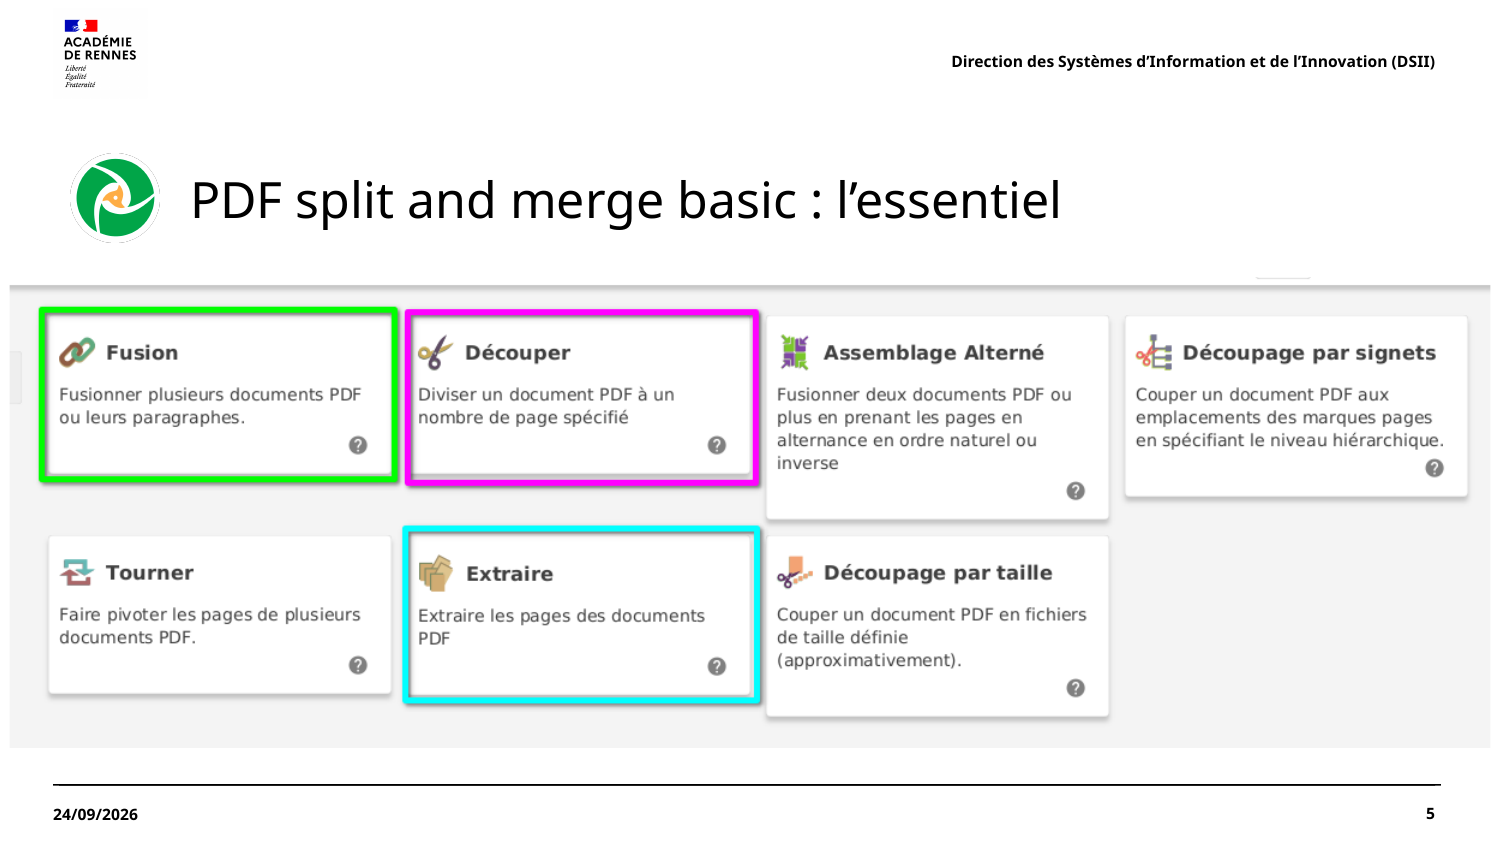

Direction des Systèmes d’Information et de l’Innovation (DSII)
# PDF split and merge basic : l’essentiel